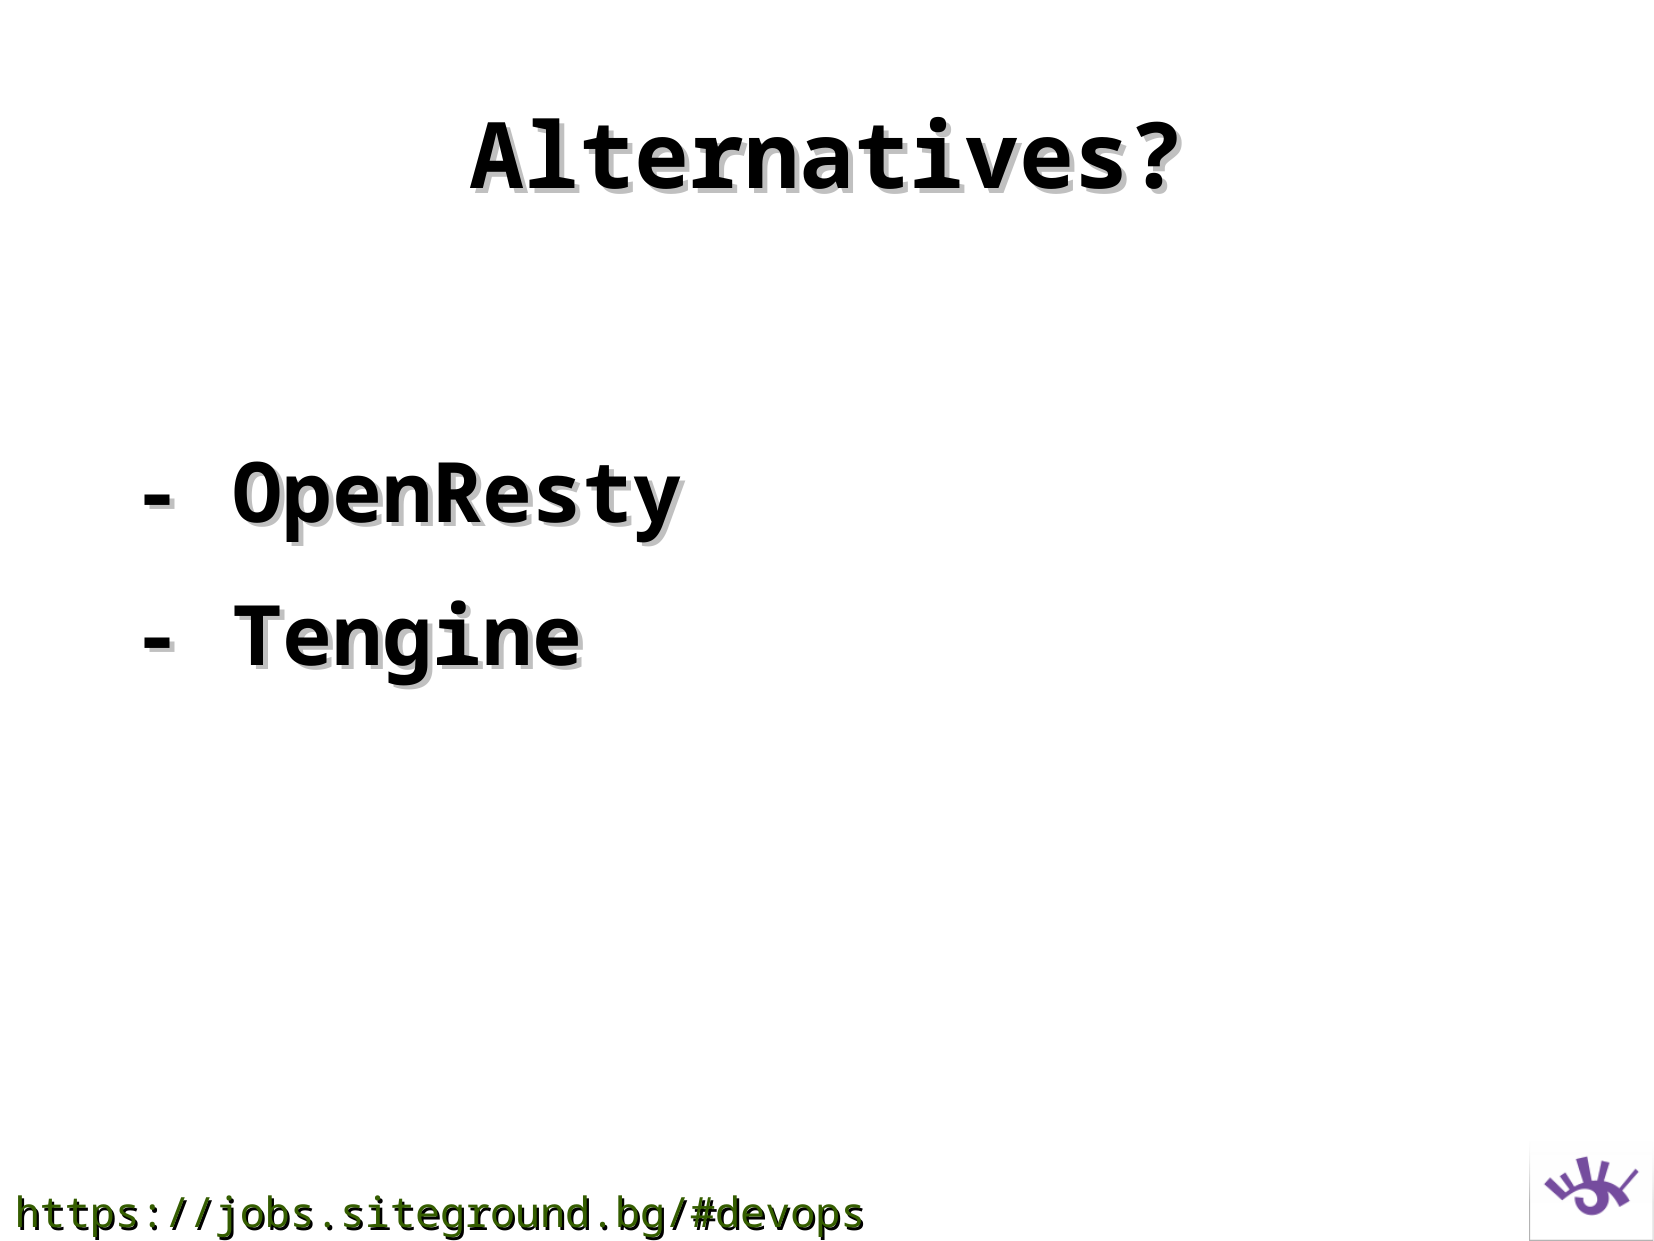

# Alternatives?
 - OpenResty
 - Tengine
https://jobs.siteground.bg/#devops